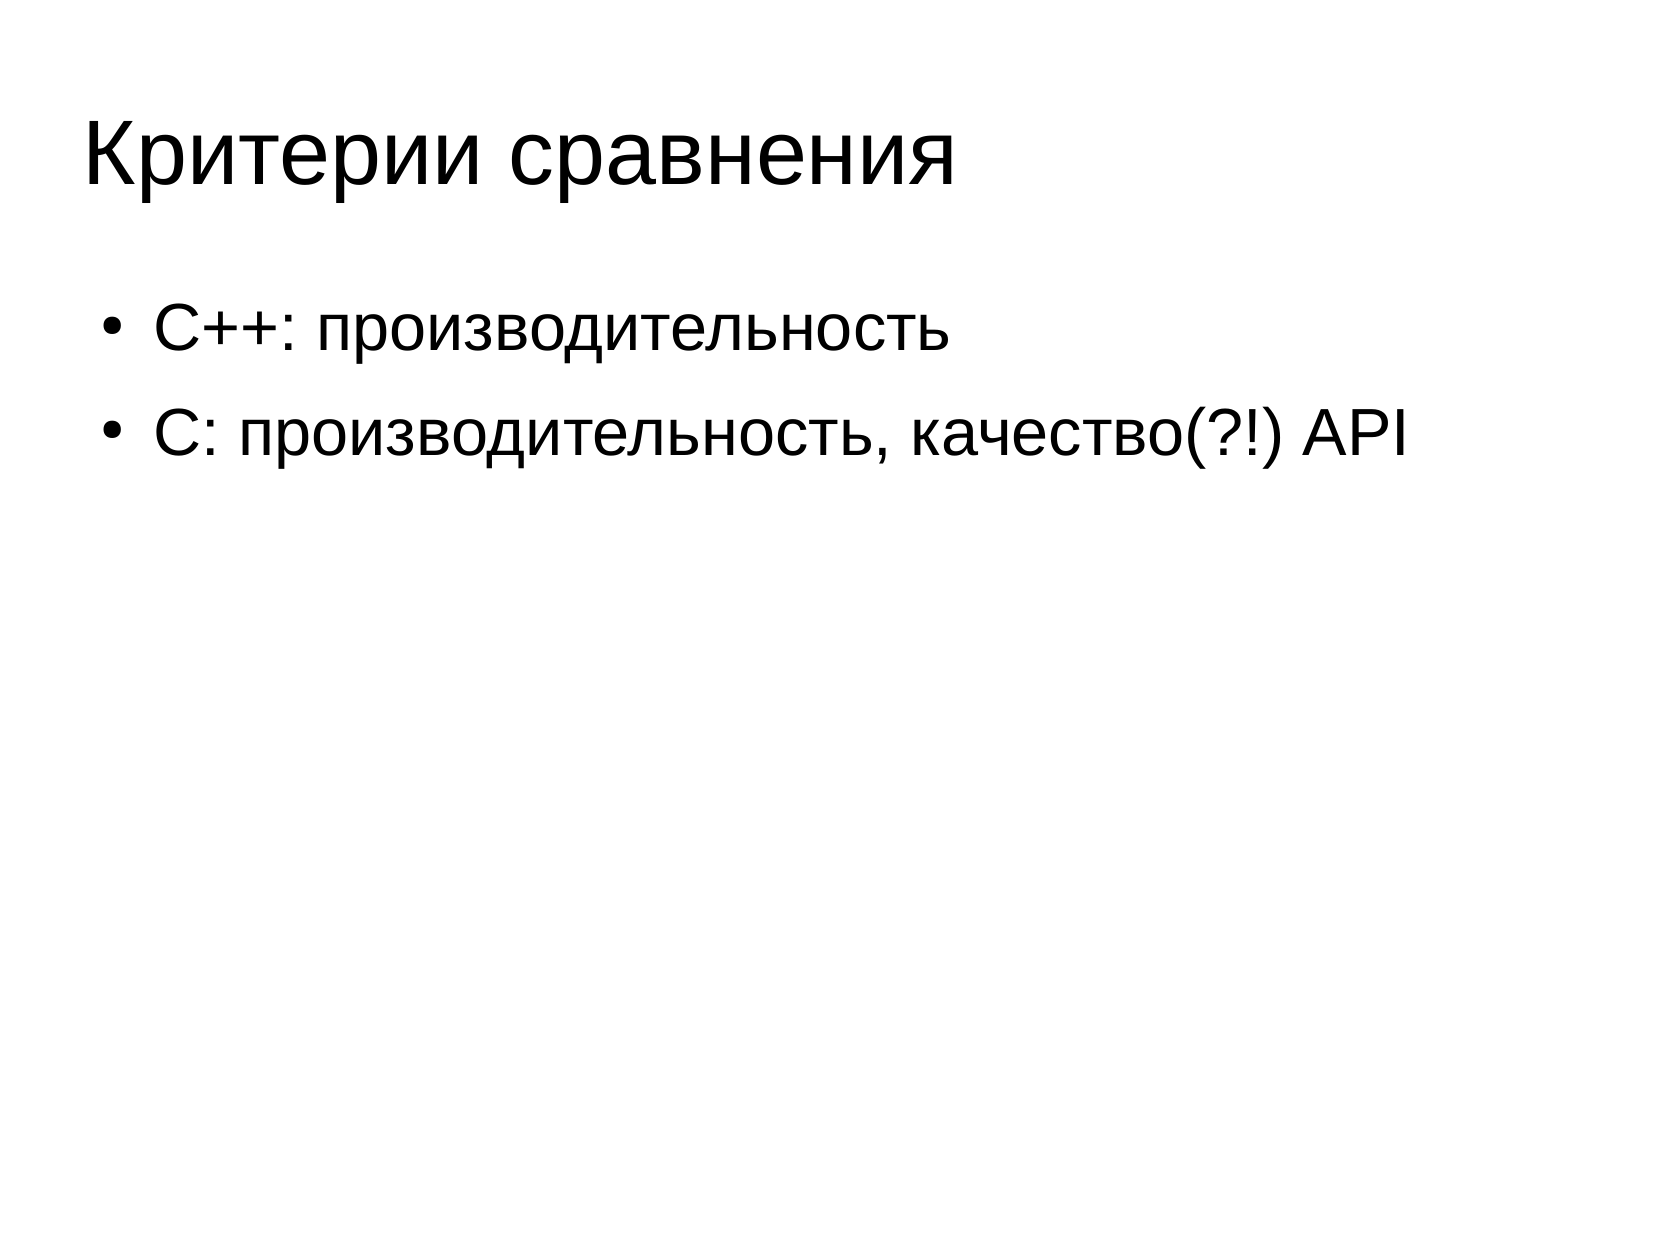

# Критерии сравнения
C++: производительность
С: производительность, качество(?!) API